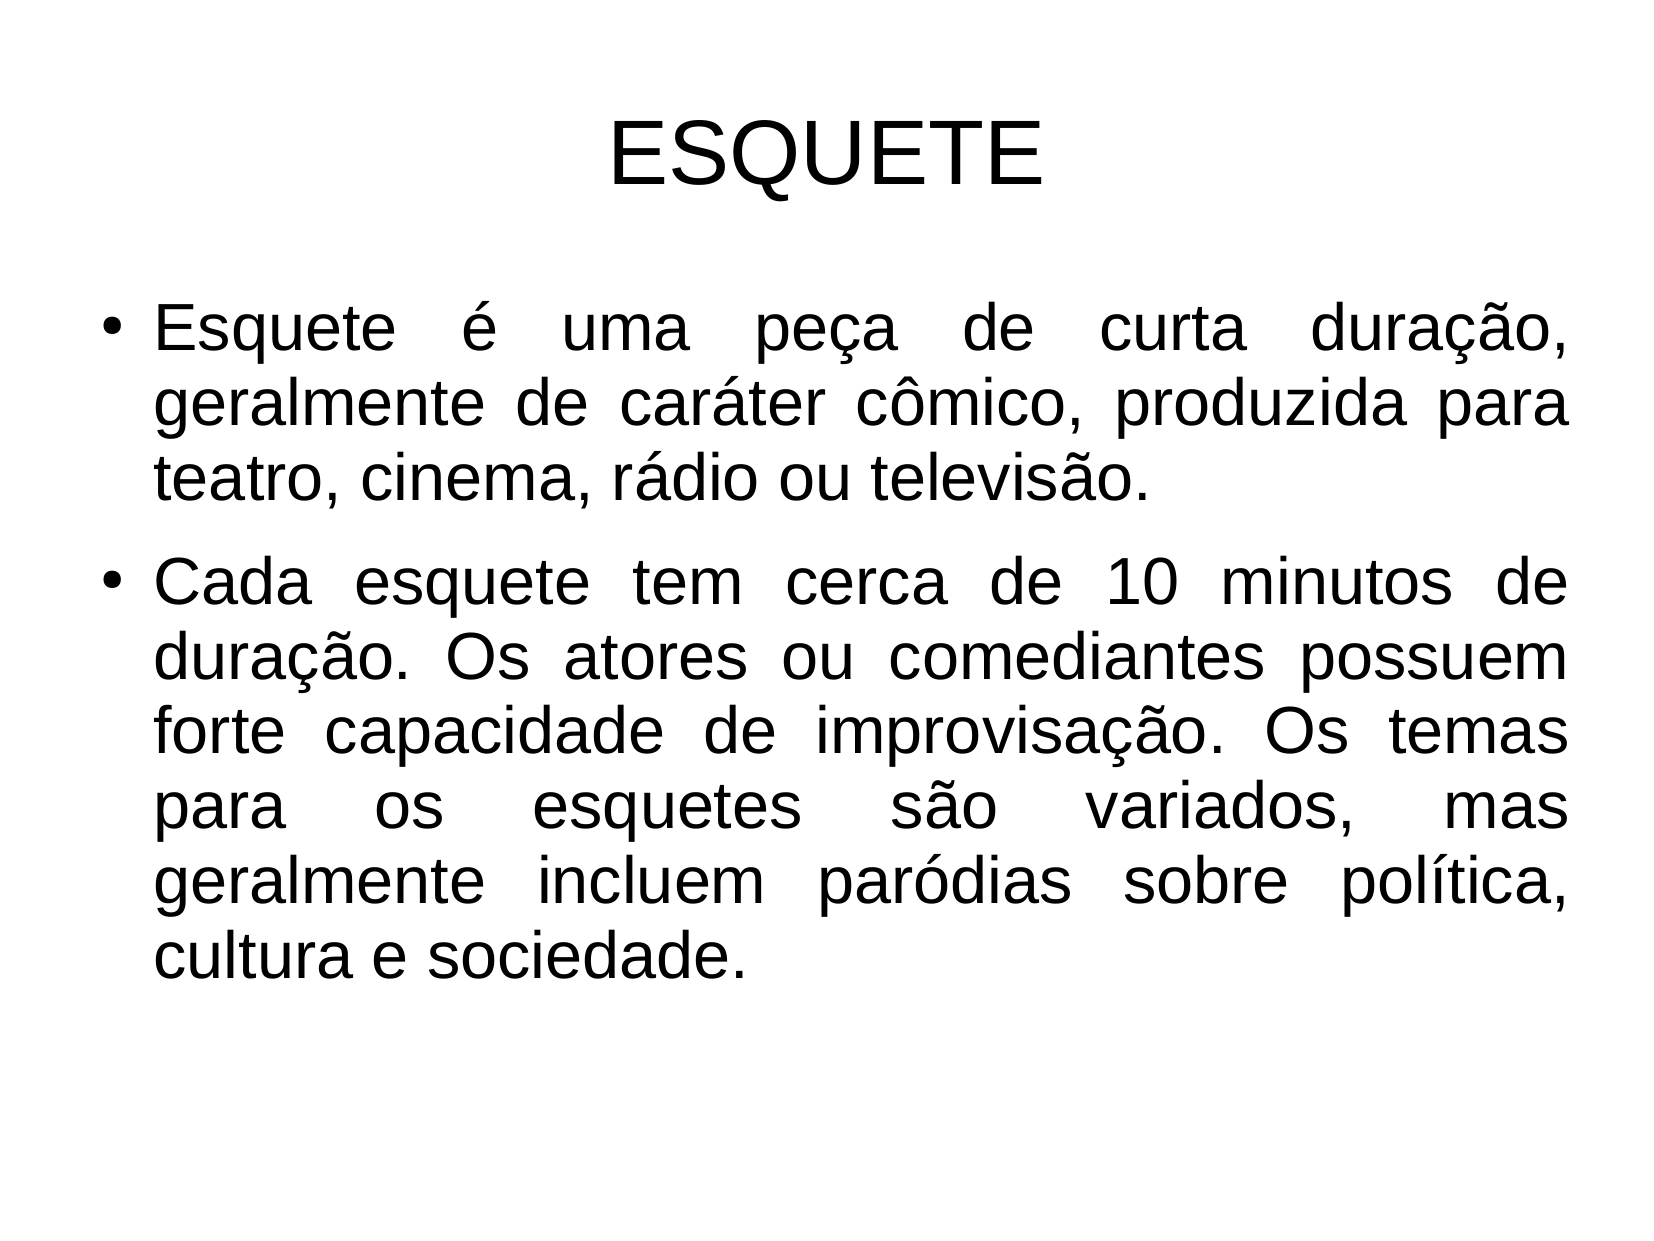

# ESQUETE
Esquete é uma peça de curta duração, geralmente de caráter cômico, produzida para teatro, cinema, rádio ou televisão.
Cada esquete tem cerca de 10 minutos de duração. Os atores ou comediantes possuem forte capacidade de improvisação. Os temas para os esquetes são variados, mas geralmente incluem paródias sobre política, cultura e sociedade.